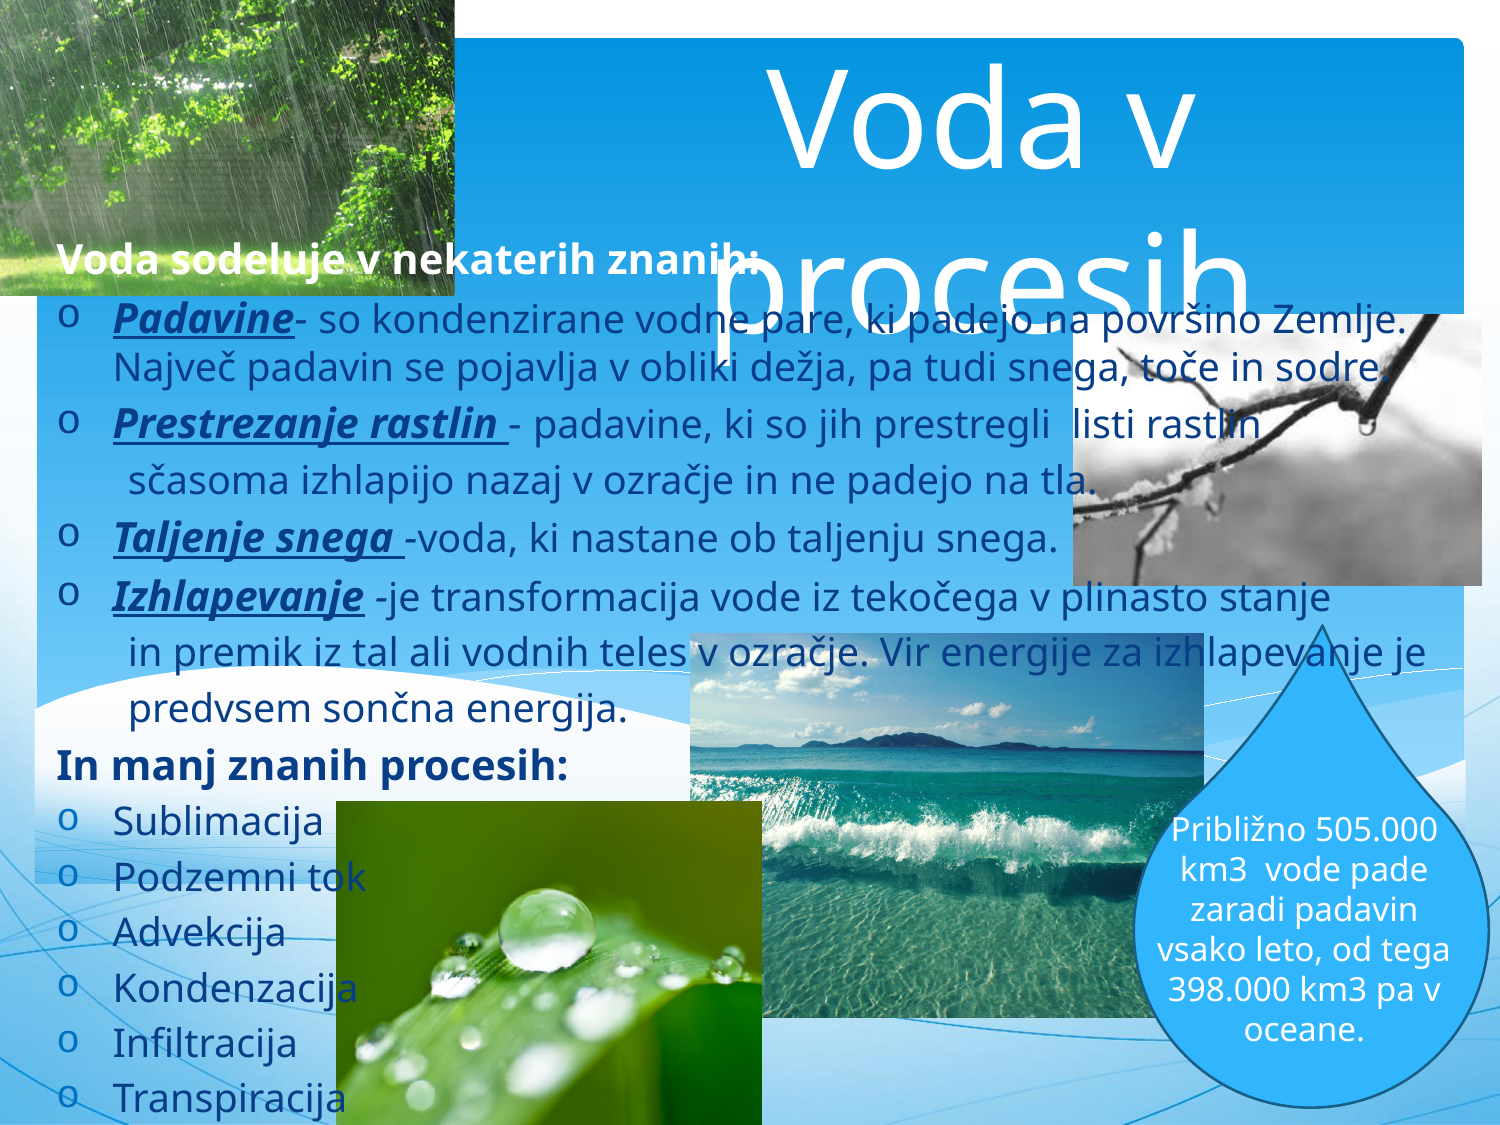

# Voda v procesih
Voda sodeluje v nekaterih znanih:
Padavine- so kondenzirane vodne pare, ki padejo na površino Zemlje. Največ padavin se pojavlja v obliki dežja, pa tudi snega, toče in sodre.
Prestrezanje rastlin - padavine, ki so jih prestregli listi rastlin
 sčasoma izhlapijo nazaj v ozračje in ne padejo na tla.
Taljenje snega -voda, ki nastane ob taljenju snega.
Izhlapevanje -je transformacija vode iz tekočega v plinasto stanje
 in premik iz tal ali vodnih teles v ozračje. Vir energije za izhlapevanje je
 predvsem sončna energija.
In manj znanih procesih:
Sublimacija
Podzemni tok
Advekcija
Kondenzacija
Infiltracija
Transpiracija
Približno 505.000 km3 vode pade zaradi padavin vsako leto, od tega 398.000 km3 pa v oceane.